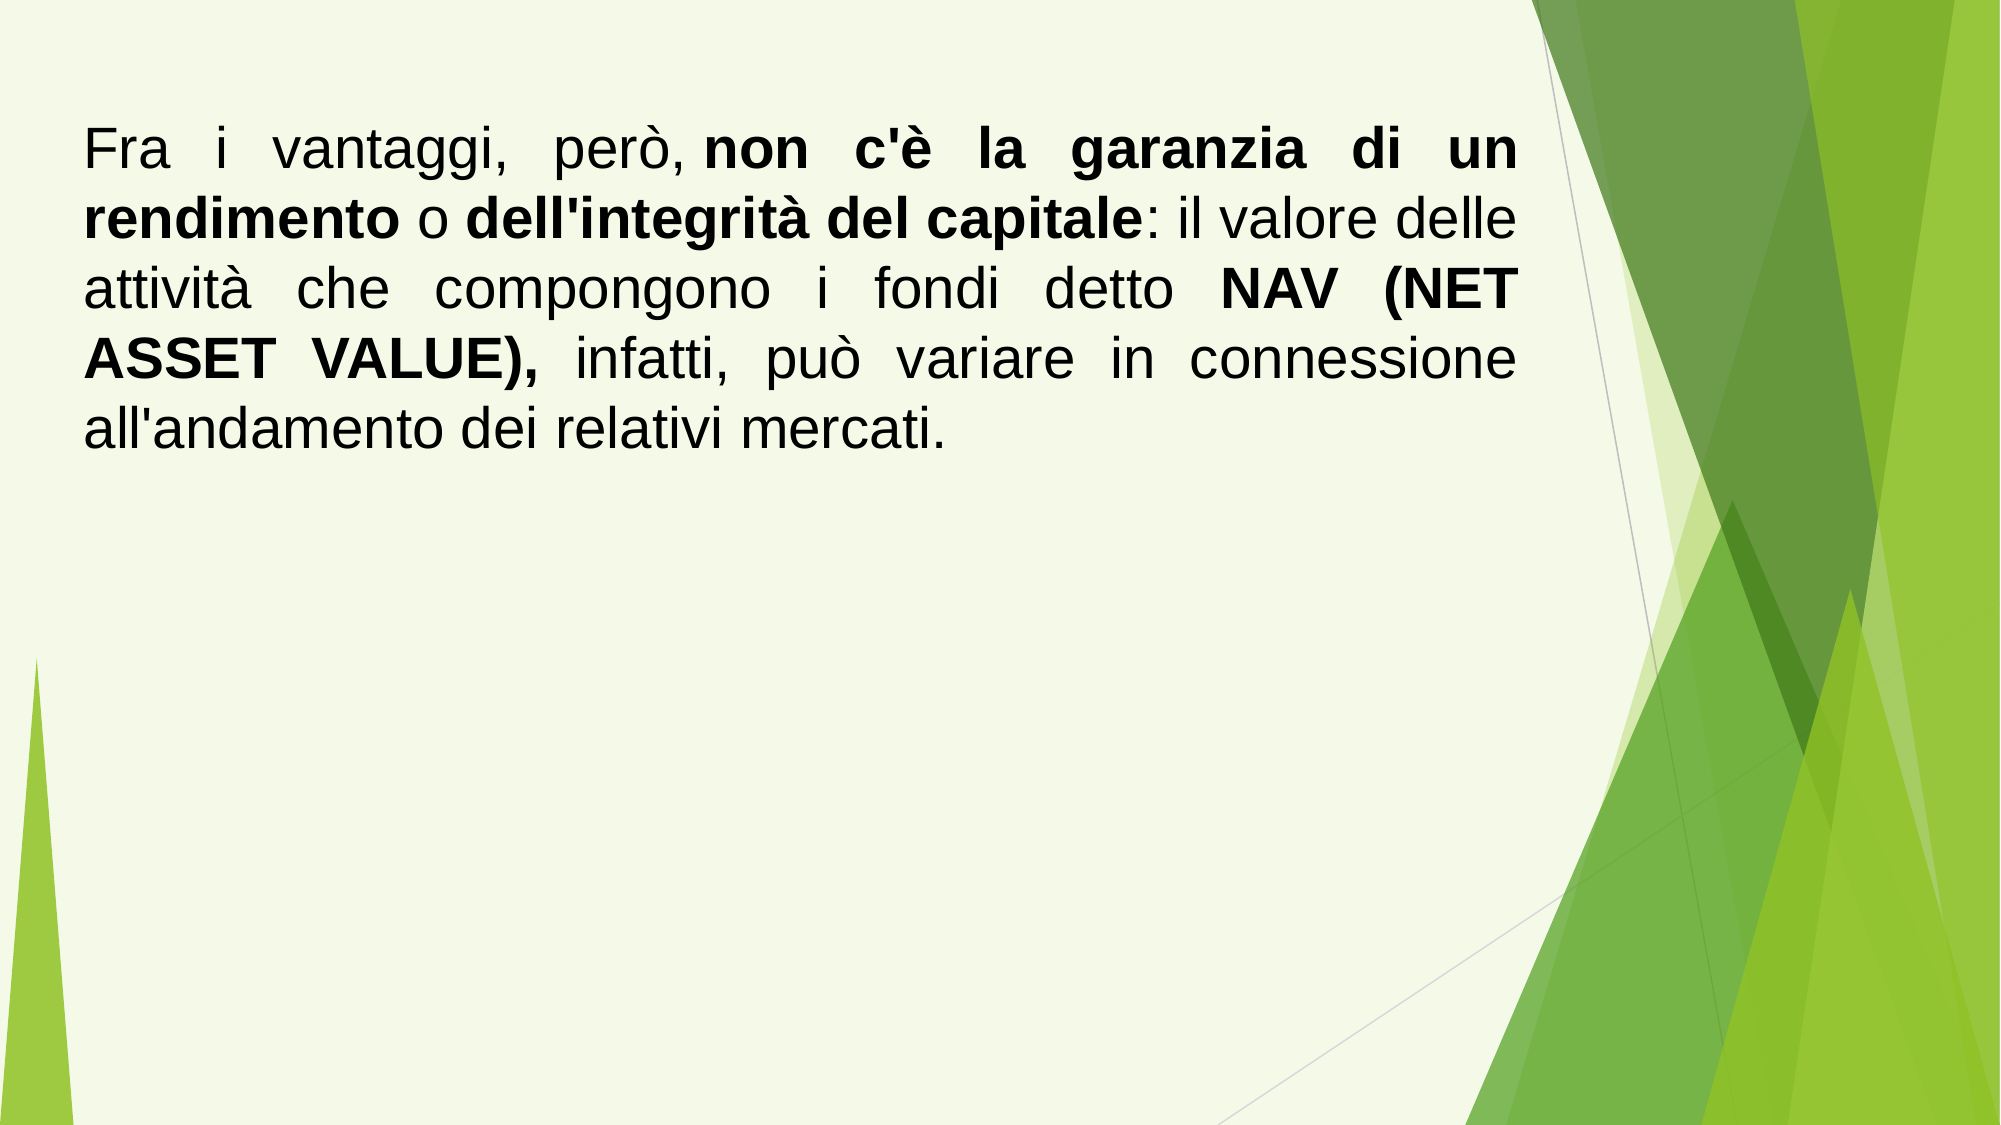

Fra i vantaggi, però, non c'è la garanzia di un rendimento o dell'integrità del capitale: il valore delle attività che compongono i fondi detto NAV (NET ASSET VALUE), infatti, può variare in connessione all'andamento dei relativi mercati.